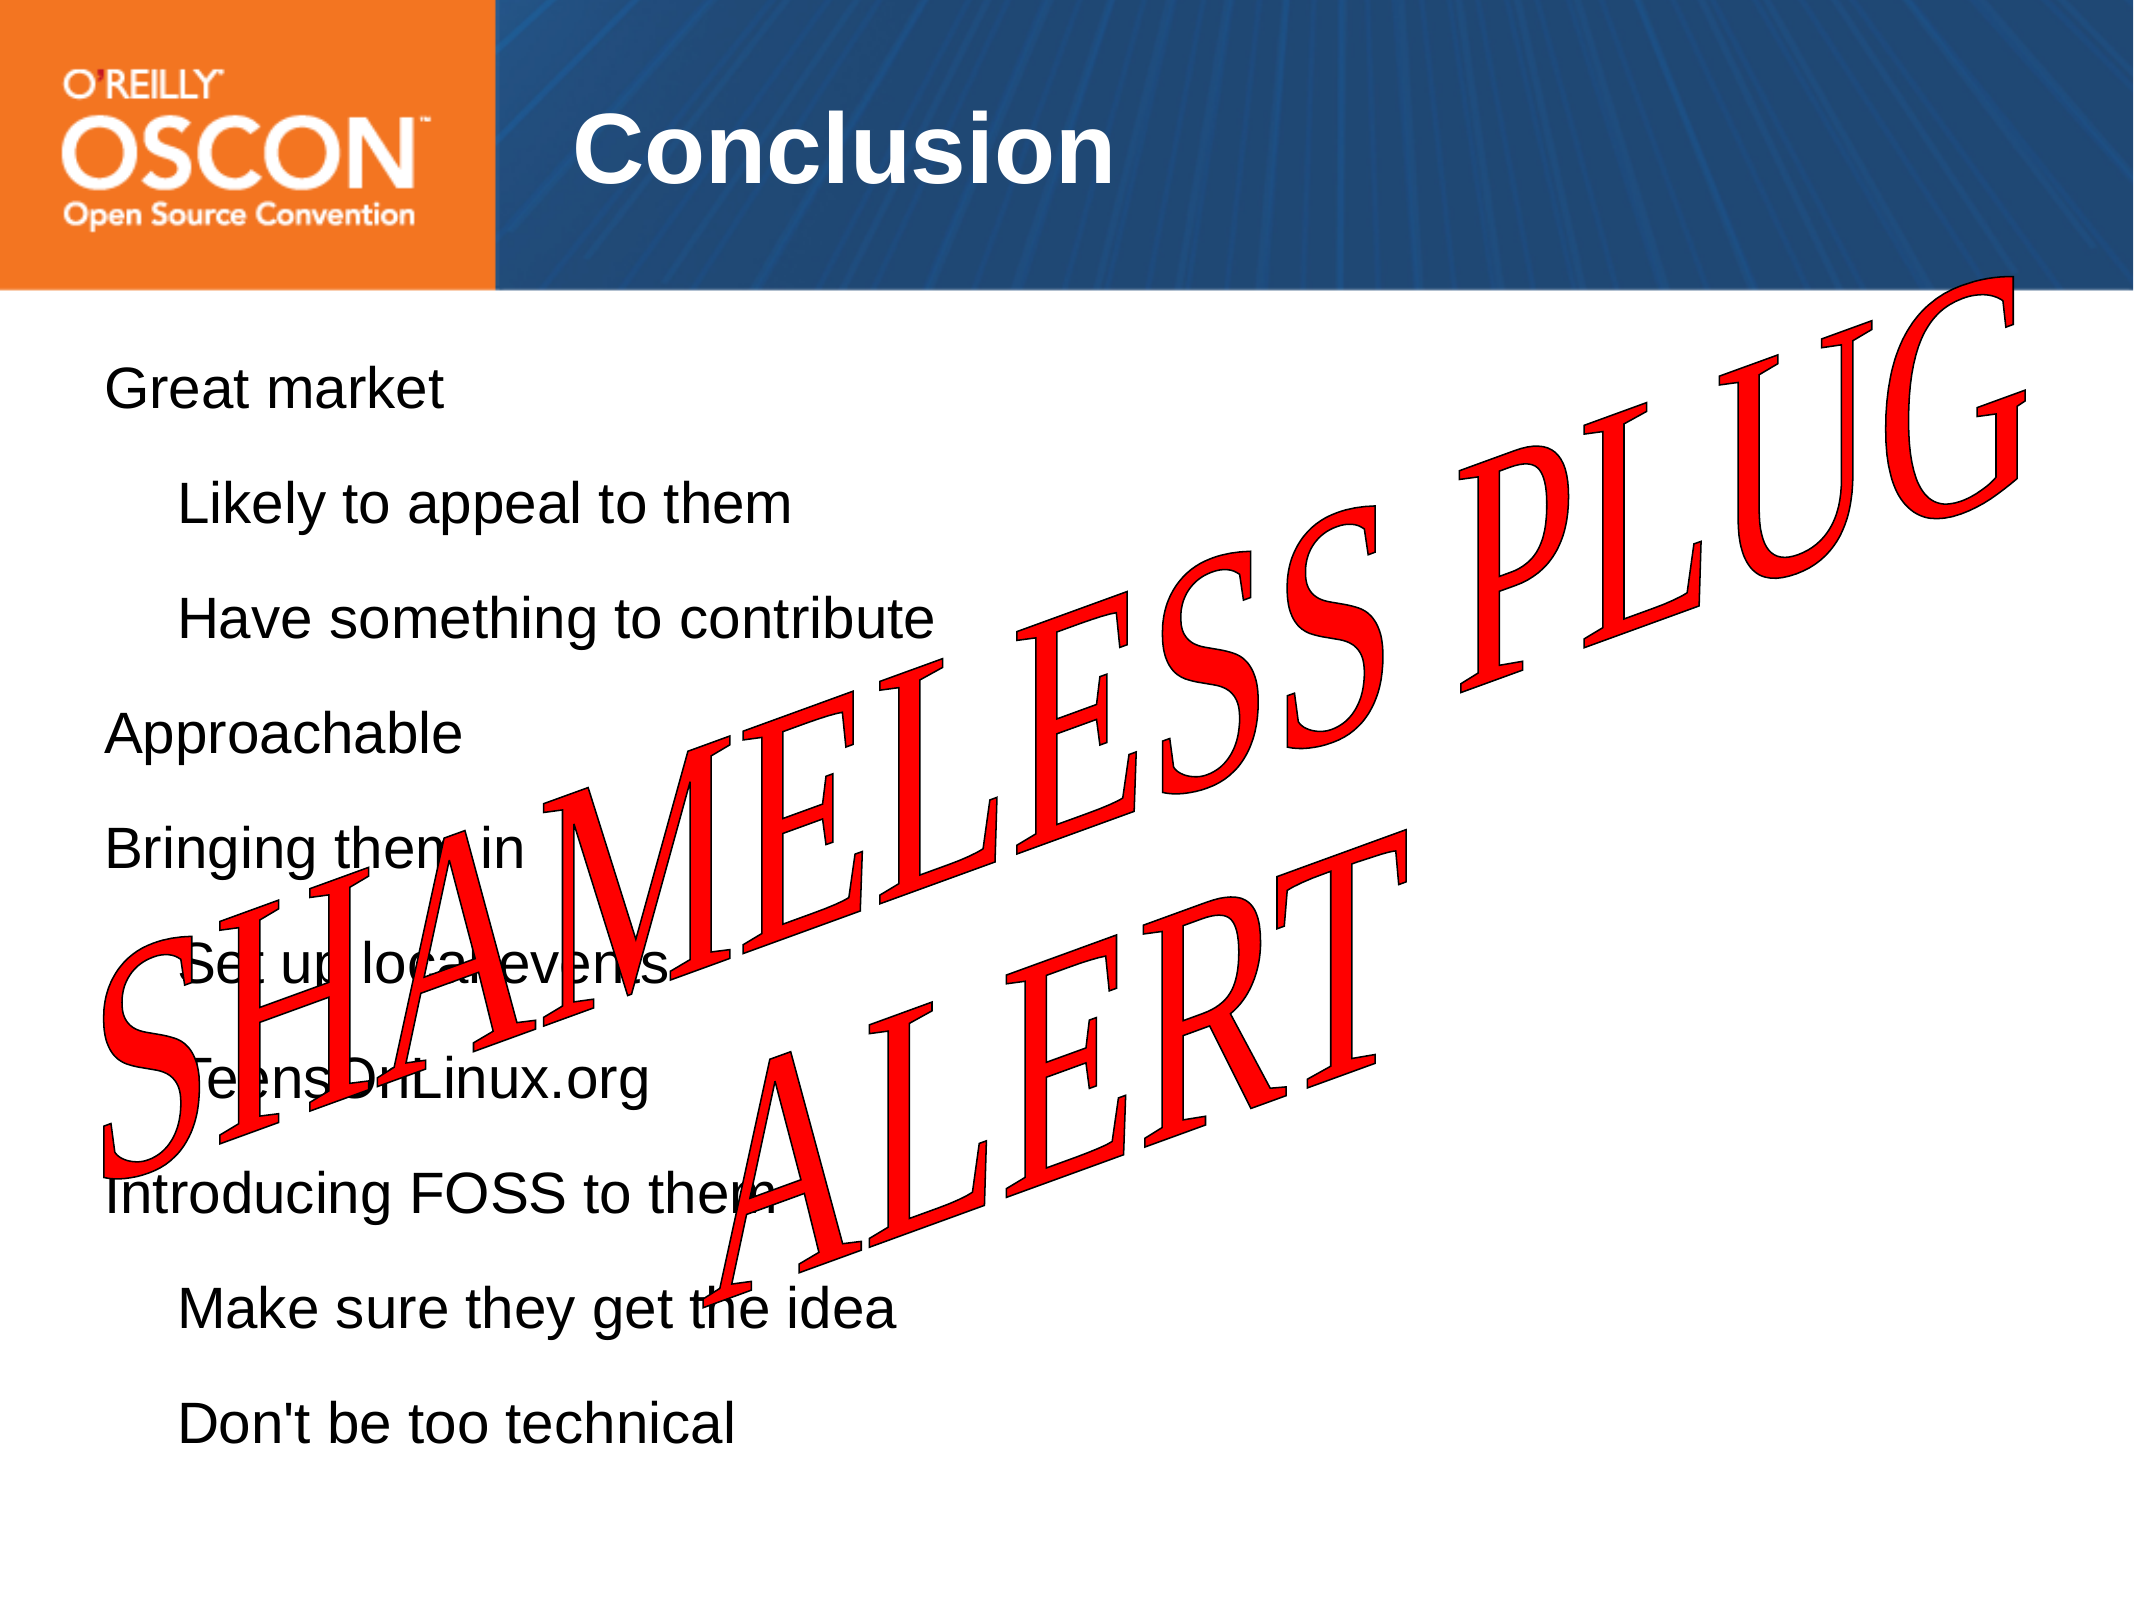

# Conclusion
SHAMELESS PLUG
ALERT
Great market
Likely to appeal to them
Have something to contribute
Approachable
Bringing them in
Set up local events
TeensOnLinux.org
Introducing FOSS to them
Make sure they get the idea
Don't be too technical